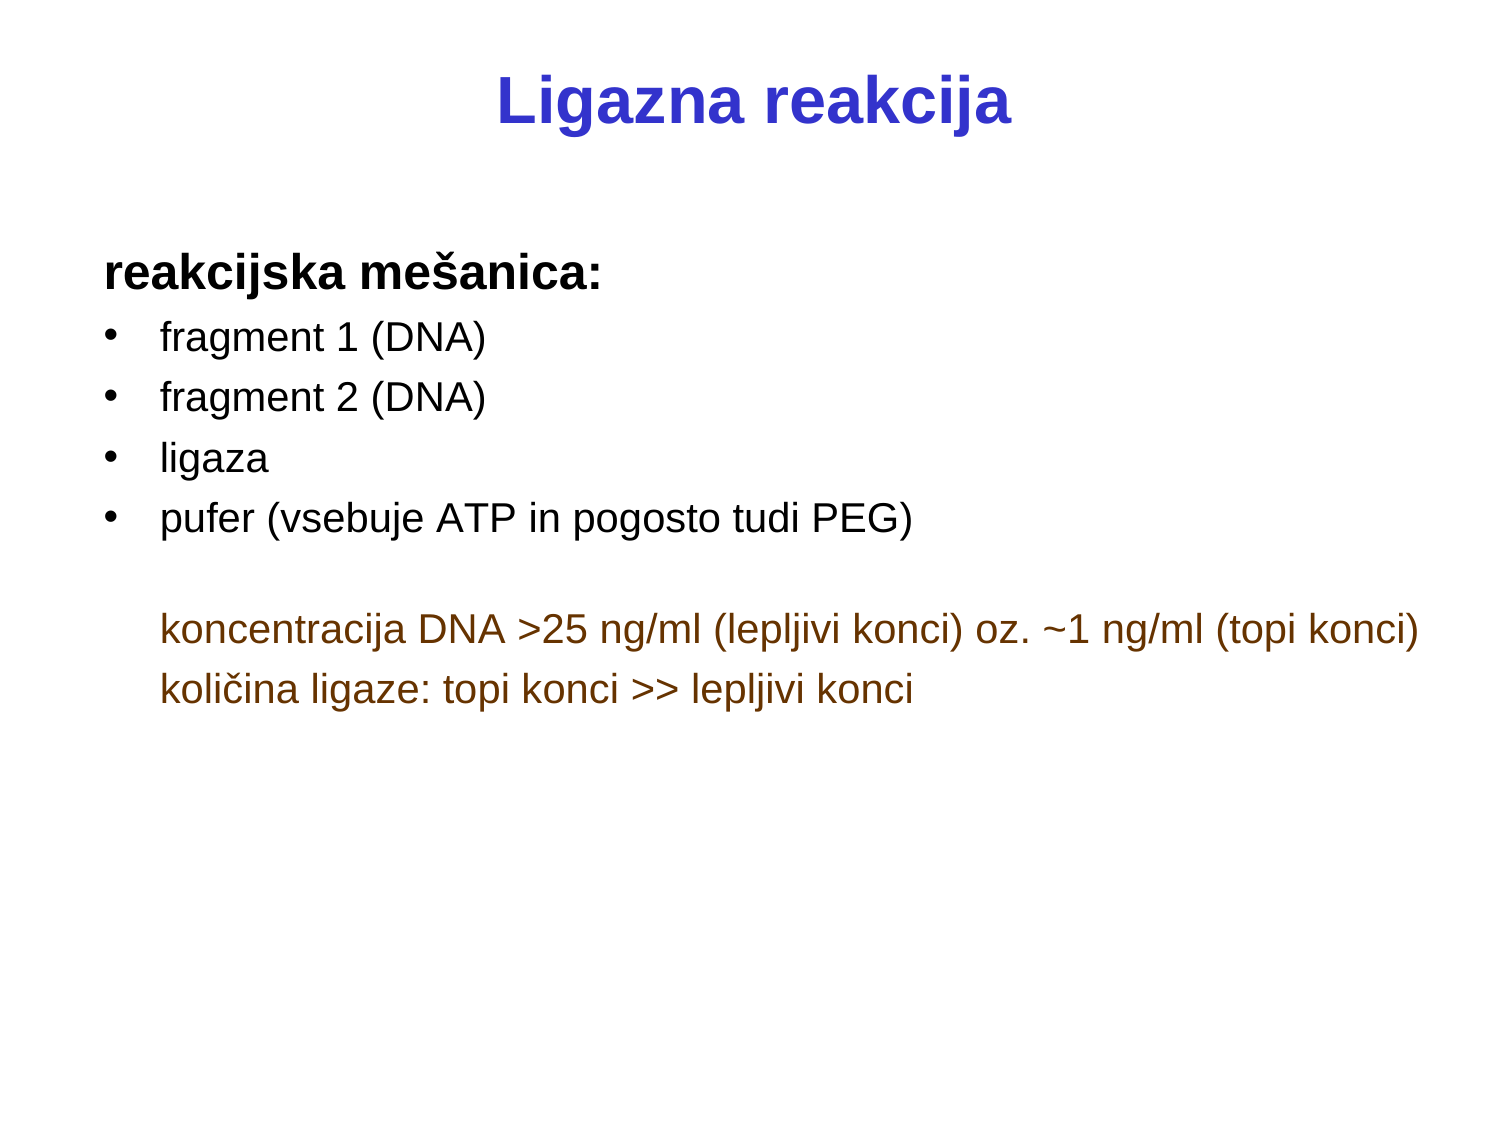

# Ligazna reakcija
reakcijska mešanica:
fragment 1 (DNA)
fragment 2 (DNA)
ligaza
pufer (vsebuje ATP in pogosto tudi PEG)
koncentracija DNA >25 ng/ml (lepljivi konci) oz. ~1 ng/ml (topi konci)
	količina ligaze: topi konci >> lepljivi konci